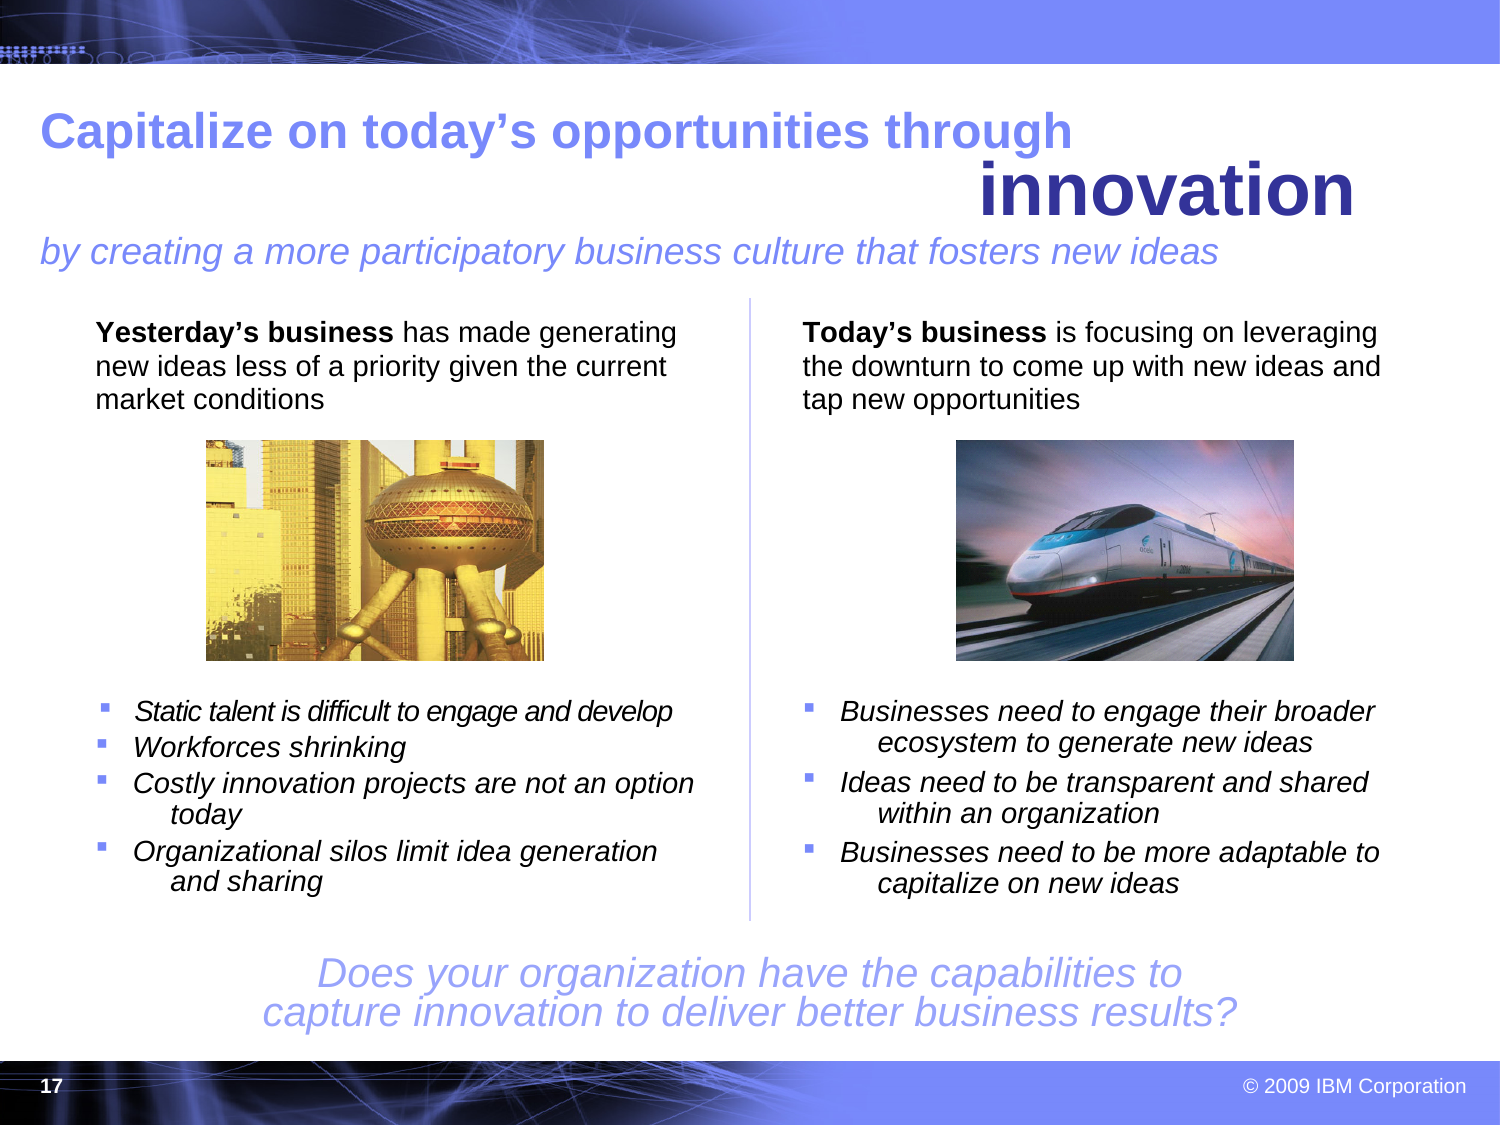

# Capitalize on today’s opportunities through innovation by creating a more participatory business culture that fosters new ideas
Yesterday’s business has made generating new ideas less of a priority given the current market conditions
Today’s business is focusing on leveraging the downturn to come up with new ideas and tap new opportunities
Static talent is difficult to engage and develop
Workforces shrinking
Costly innovation projects are not an option today
Organizational silos limit idea generation
and sharing
Businesses need to engage their broader ecosystem to generate new ideas
Ideas need to be transparent and shared within an organization
Businesses need to be more adaptable to capitalize on new ideas
Does your organization have the capabilities to
capture innovation to deliver better business results?
17